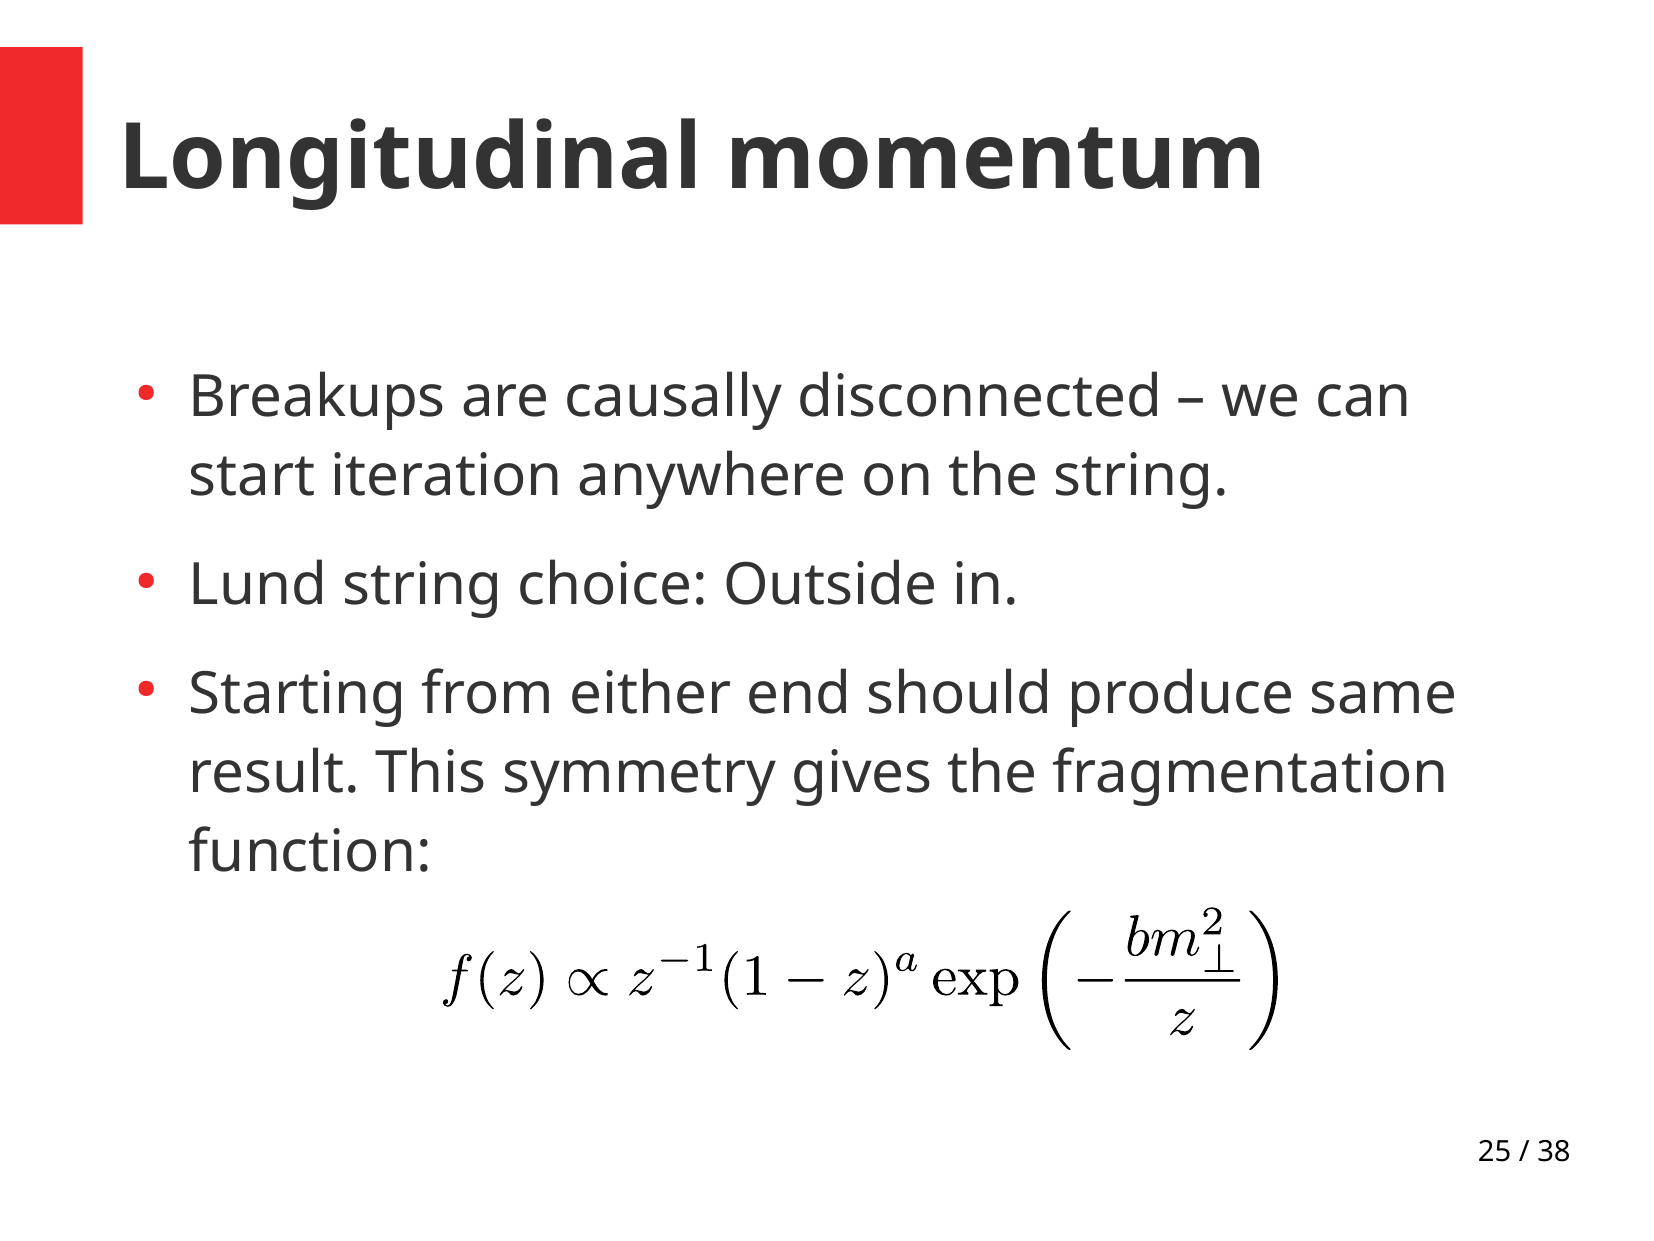

# Longitudinal momentum
Breakups are causally disconnected – we can start iteration anywhere on the string.
Lund string choice: Outside in.
Starting from either end should produce same result. This symmetry gives the fragmentation function:
25